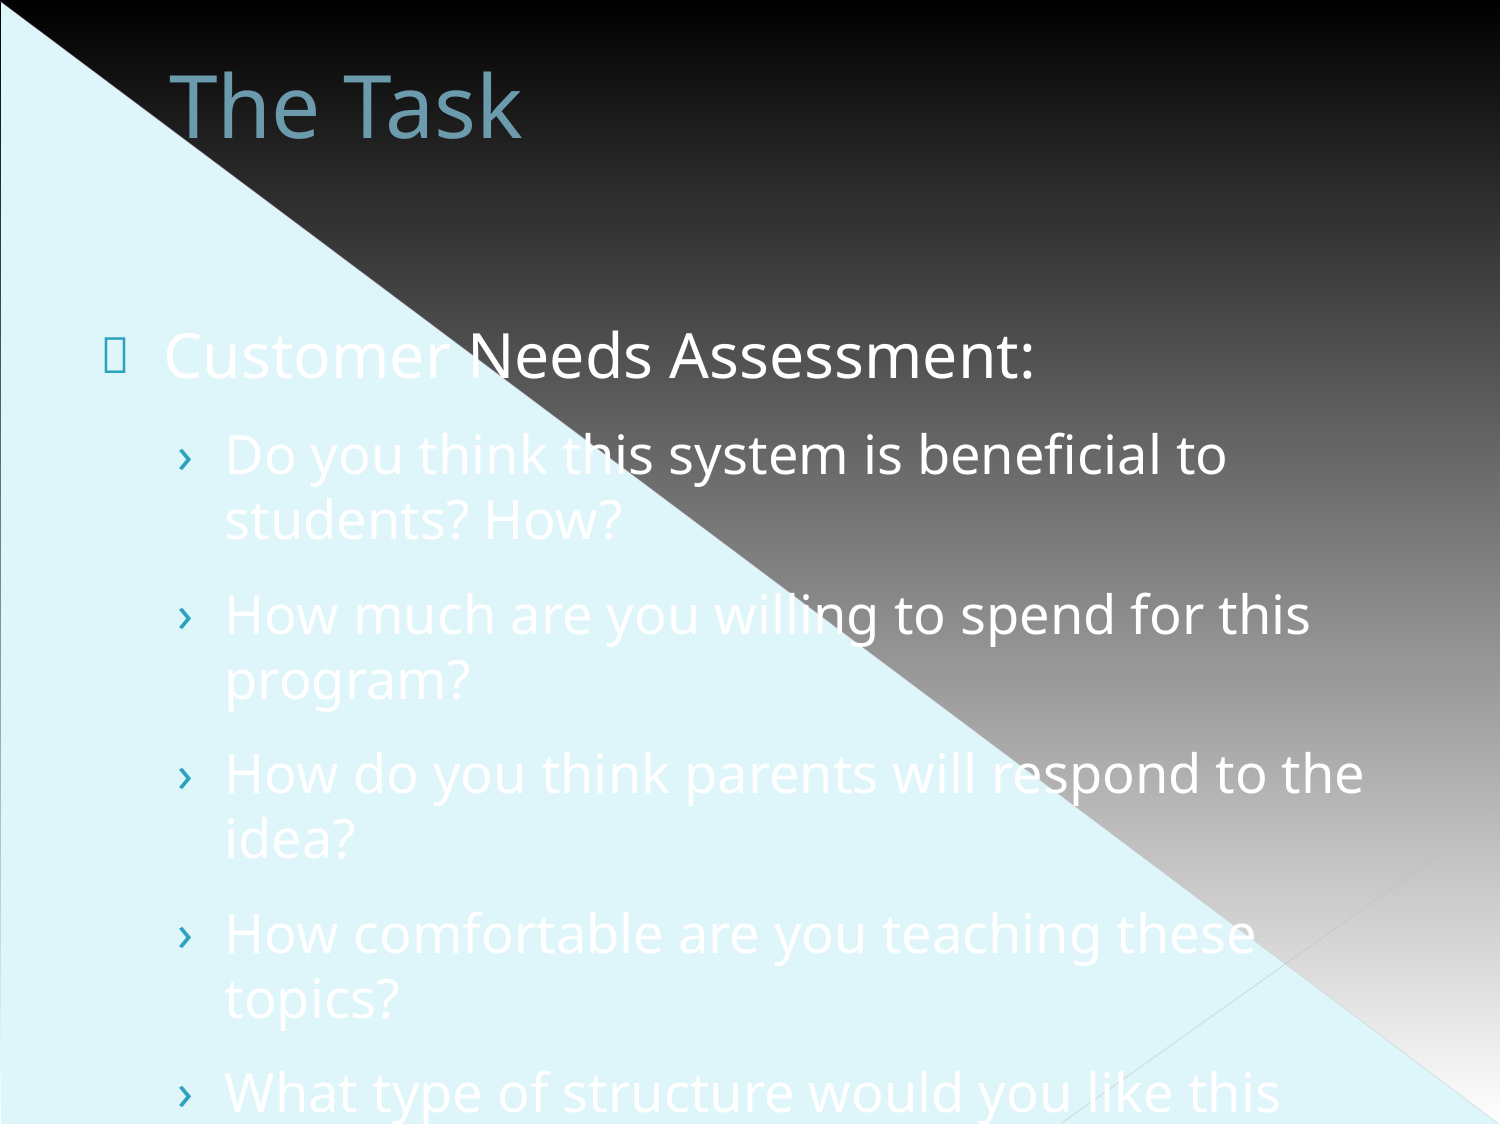

# The Task
Customer Needs Assessment:
Do you think this system is beneficial to students? How?
How much are you willing to spend for this program?
How do you think parents will respond to the idea?
How comfortable are you teaching these topics?
What type of structure would you like this facility to be?
How much physical space would you be willing to give up for this program?